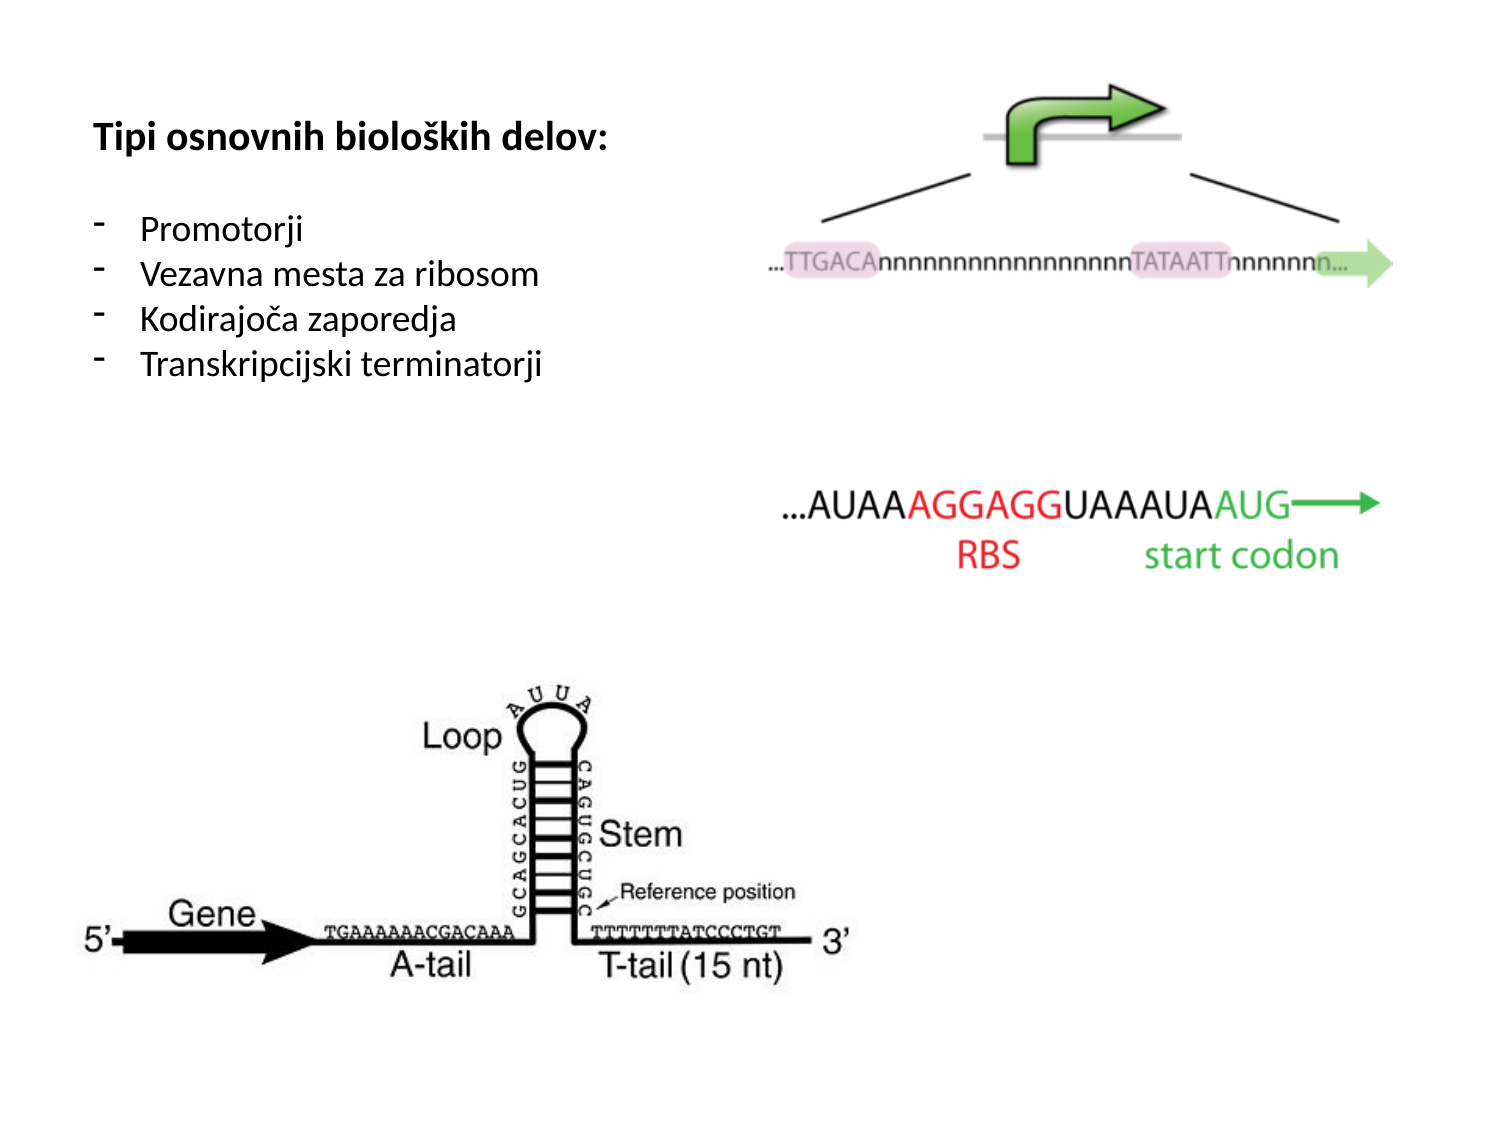

Tipi osnovnih bioloških delov:
Promotorji
Vezavna mesta za ribosom
Kodirajoča zaporedja
Transkripcijski terminatorji